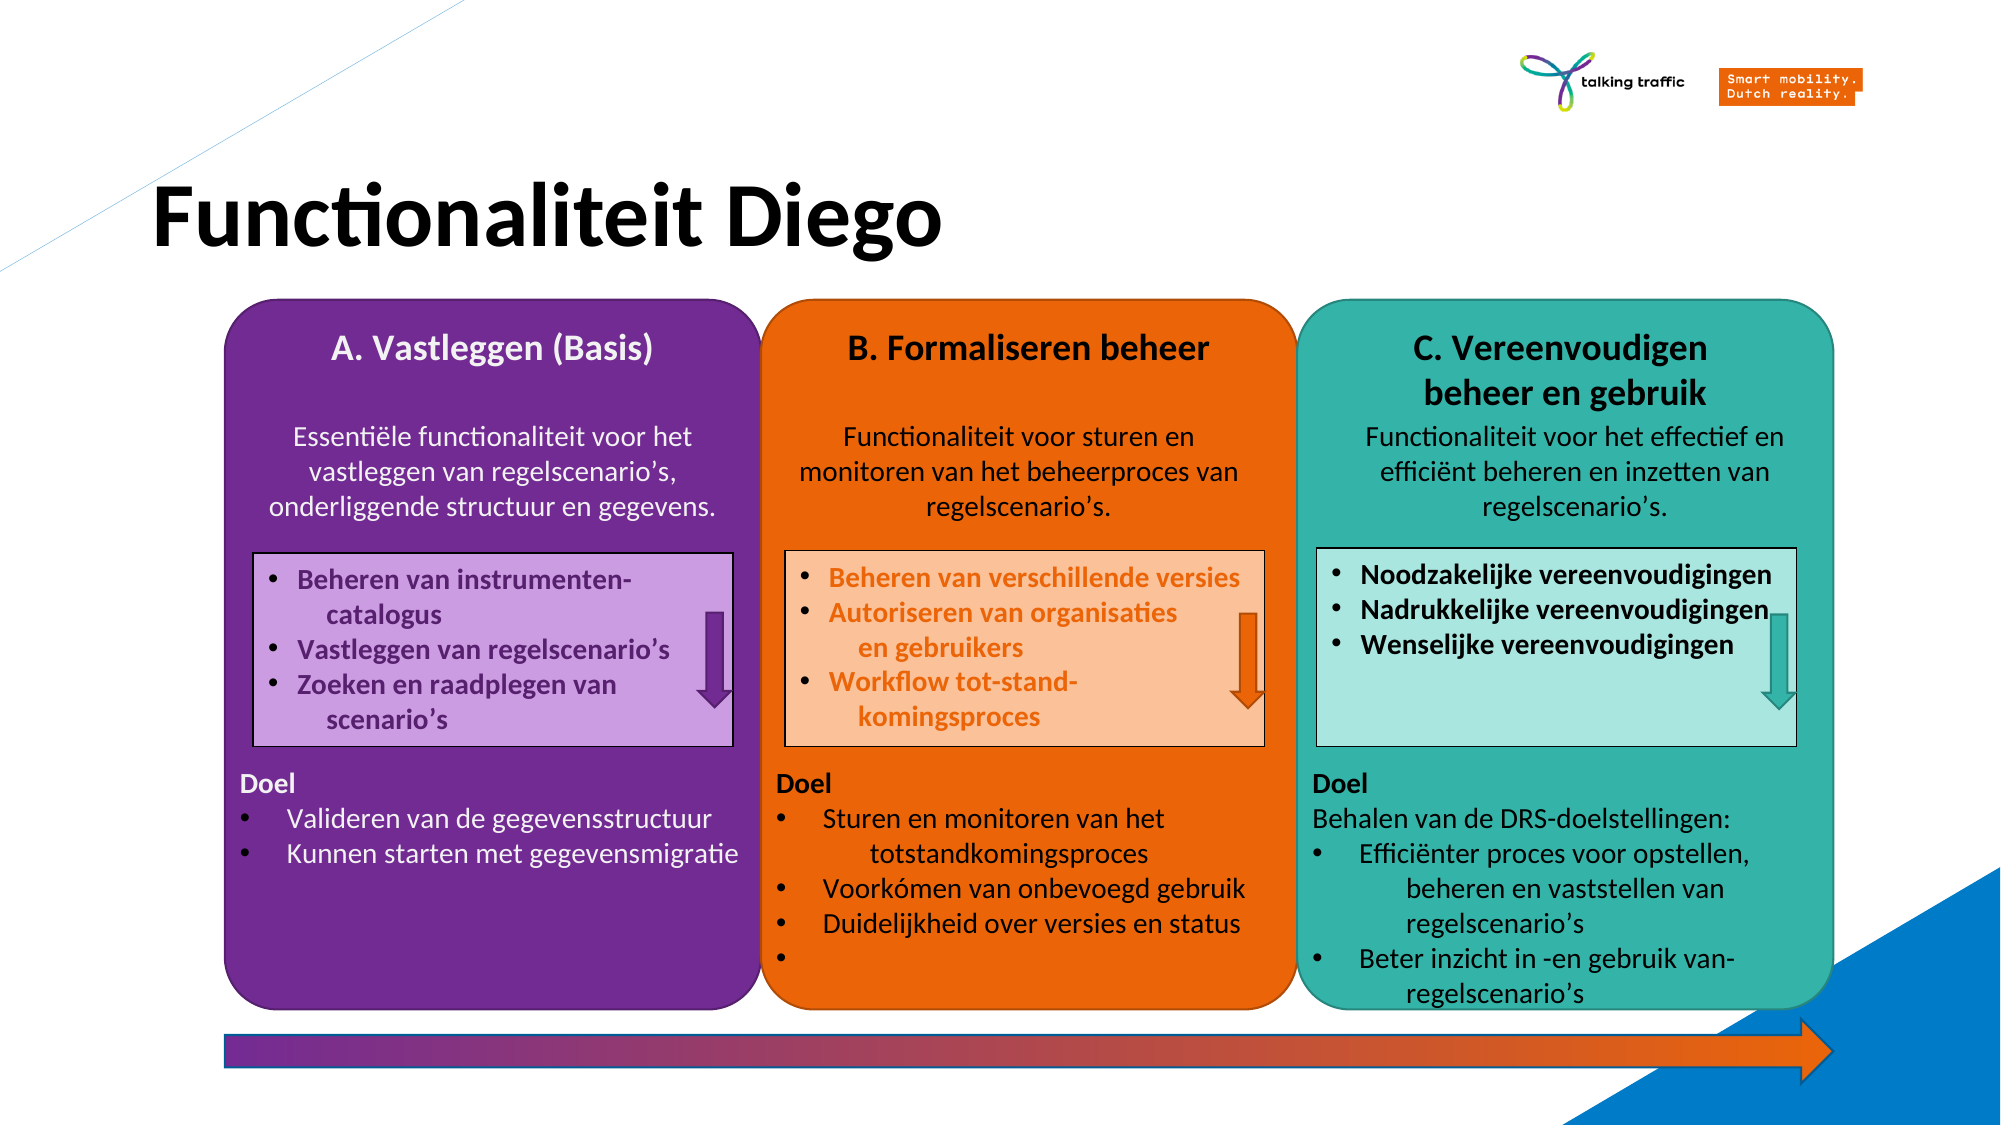

# Functionaliteit Diego
A. Vastleggen (Basis)
B. Formaliseren beheer
C. Vereenvoudigen
beheer en gebruik
Essentiële functionaliteit voor het vastleggen van regelscenario’s, onderliggende structuur en gegevens.
Functionaliteit voor sturen en monitoren van het beheerproces van regelscenario’s.
Functionaliteit voor het effectief en efficiënt beheren en inzetten van regelscenario’s.
Noodzakelijke vereenvoudigingen
Nadrukkelijke vereenvoudigingen
Wenselijke vereenvoudigingen
Beheren van verschillende versies
Autoriseren van organisaties
en gebruikers
Workflow tot-stand-komingsproces
Beheren van instrumenten-catalogus
Vastleggen van regelscenario’s
Zoeken en raadplegen van scenario’s
Doel
Valideren van de gegevensstructuur
Kunnen starten met gegevensmigratie
Doel
Sturen en monitoren van het totstandkomingsproces
Voorkómen van onbevoegd gebruik
Duidelijkheid over versies en status
Doel
Behalen van de DRS-doelstellingen:
Efficiënter proces voor opstellen, beheren en vaststellen van regelscenario’s
Beter inzicht in -en gebruik van- regelscenario’s
3